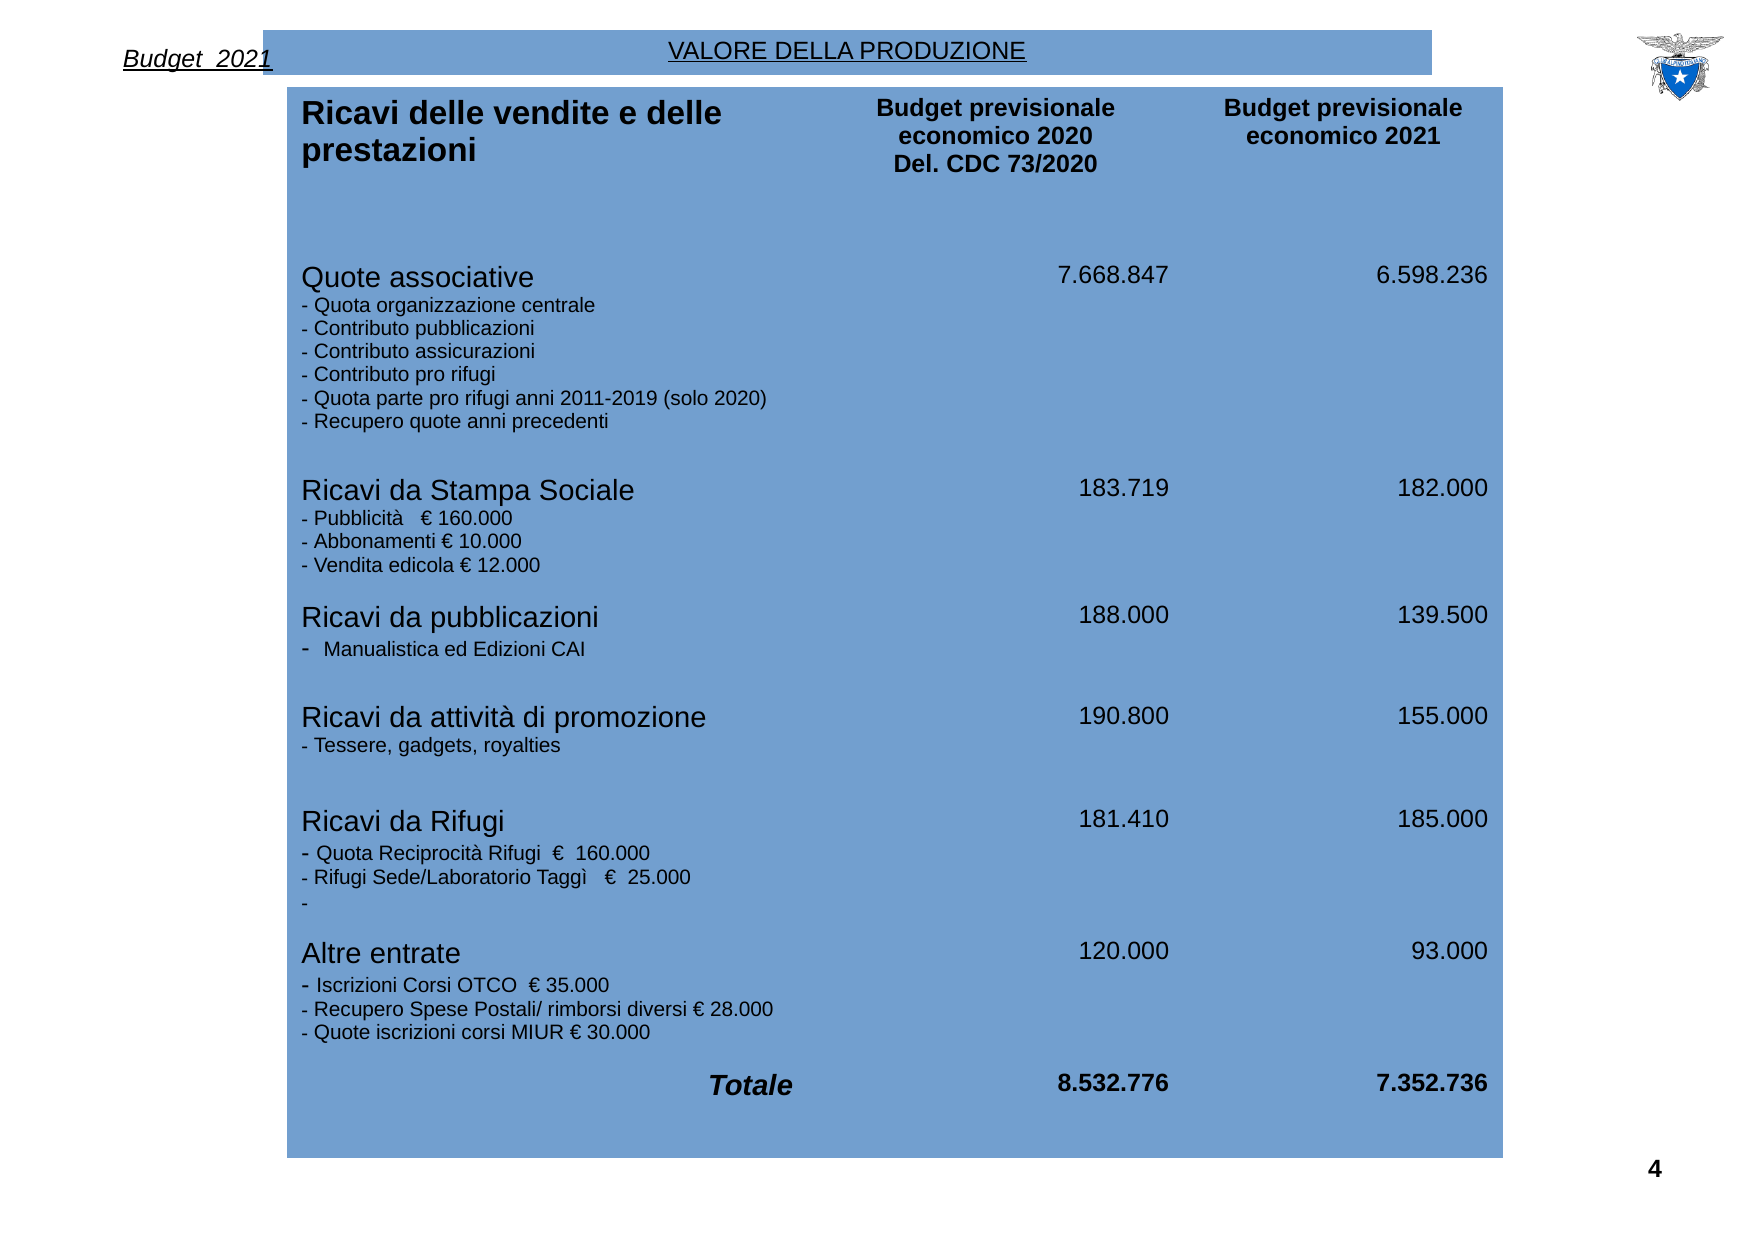

| VALORE DELLA PRODUZIONE |
| --- |
Budget 2021
| Ricavi delle vendite e delle prestazioni | Budget previsionale economico 2020 Del. CDC 73/2020 | Budget previsionale economico 2021 |
| --- | --- | --- |
| Quote associative - Quota organizzazione centrale Contributo pubblicazioni Contributo assicurazioni Contributo pro rifugi Quota parte pro rifugi anni 2011-2019 (solo 2020) Recupero quote anni precedenti | 7.668.847 | 6.598.236 |
| Ricavi da Stampa Sociale Pubblicità € 160.000 Abbonamenti € 10.000 Vendita edicola € 12.000 | 183.719 | 182.000 |
| Ricavi da pubblicazioni - Manualistica ed Edizioni CAI | 188.000 | 139.500 |
| Ricavi da attività di promozione Tessere, gadgets, royalties | 190.800 | 155.000 |
| Ricavi da Rifugi Quota Reciprocità Rifugi € 160.000 Rifugi Sede/Laboratorio Taggì € 25.000 | 181.410 | 185.000 |
| Altre entrate Iscrizioni Corsi OTCO € 35.000 Recupero Spese Postali/ rimborsi diversi € 28.000 Quote iscrizioni corsi MIUR € 30.000 | 120.000 | 93.000 |
| Totale | 8.532.776 | 7.352.736 |
4